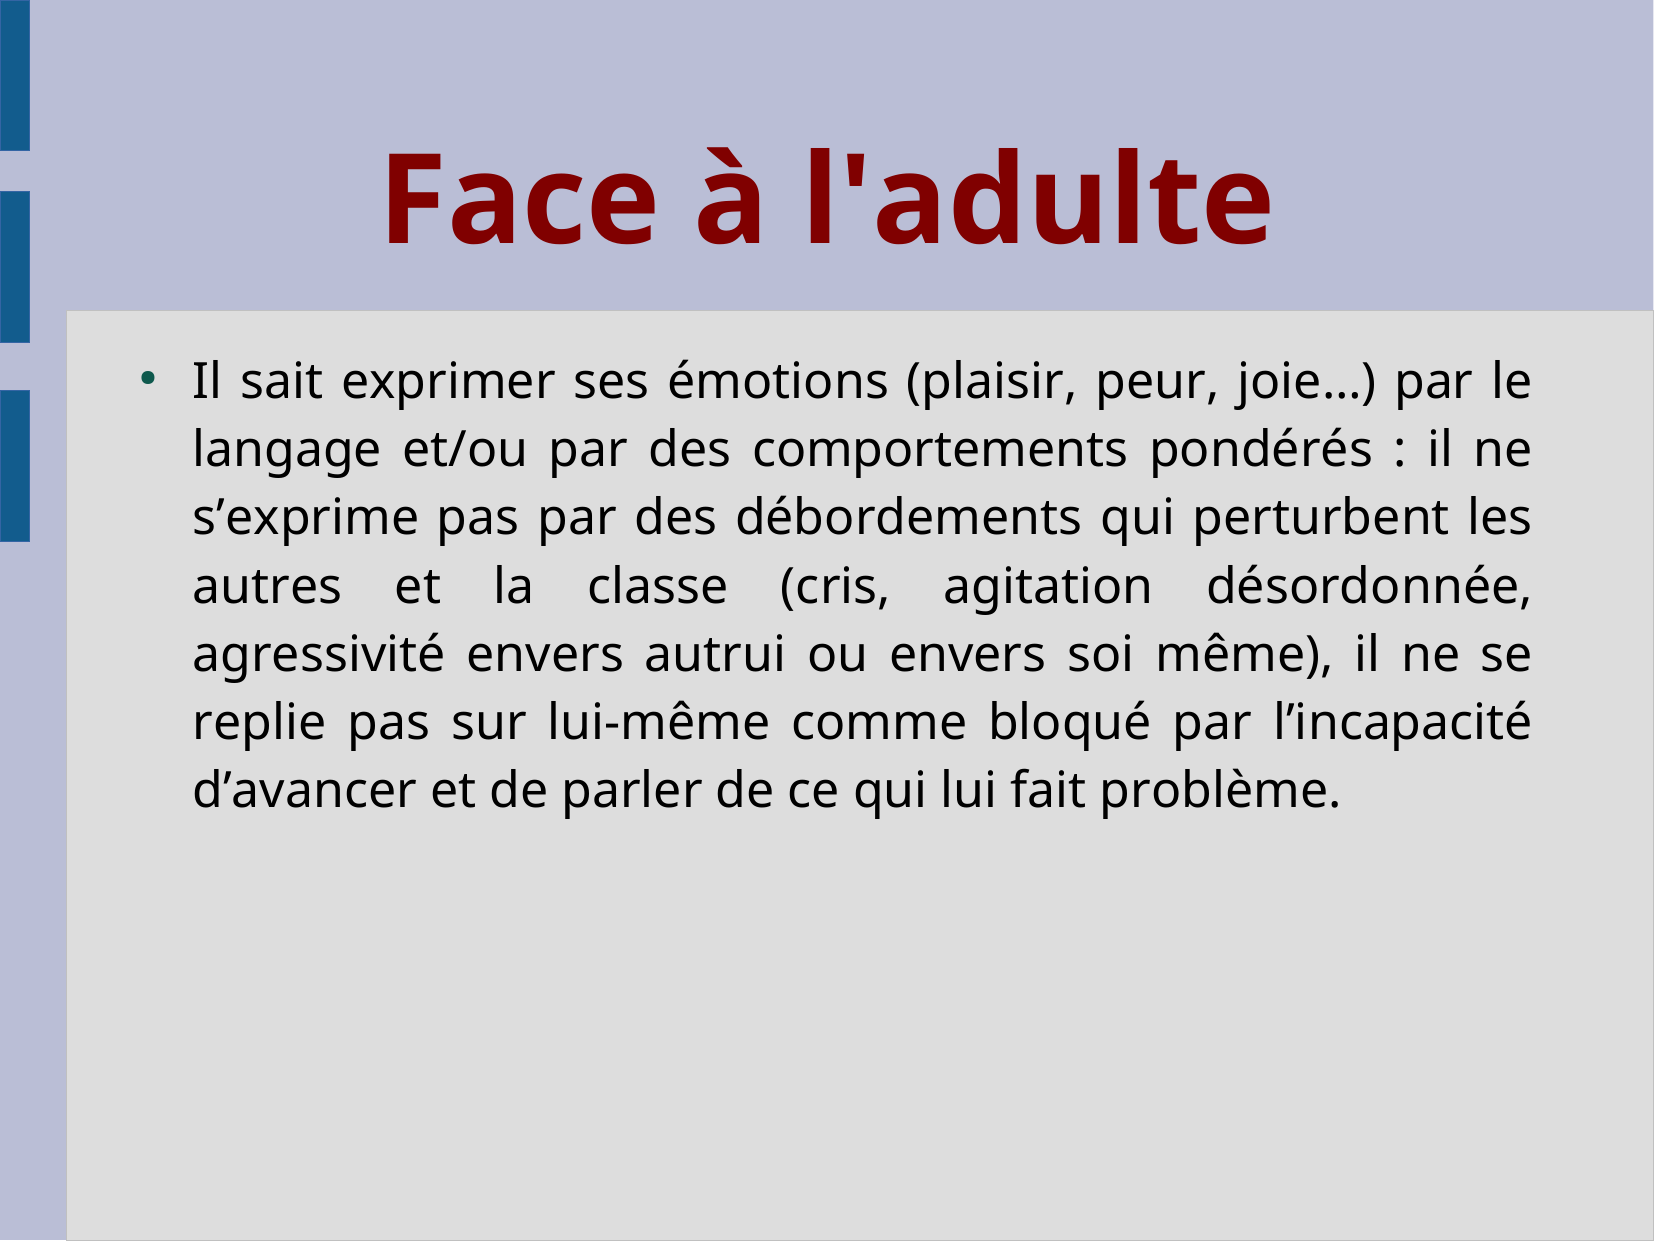

# Face à l'adulte
Il sait exprimer ses émotions (plaisir, peur, joie…) par le langage et/ou par des comportements pondérés : il ne s’exprime pas par des débordements qui perturbent les autres et la classe (cris, agitation désordonnée, agressivité envers autrui ou envers soi même), il ne se replie pas sur lui-même comme bloqué par l’incapacité d’avancer et de parler de ce qui lui fait problème.